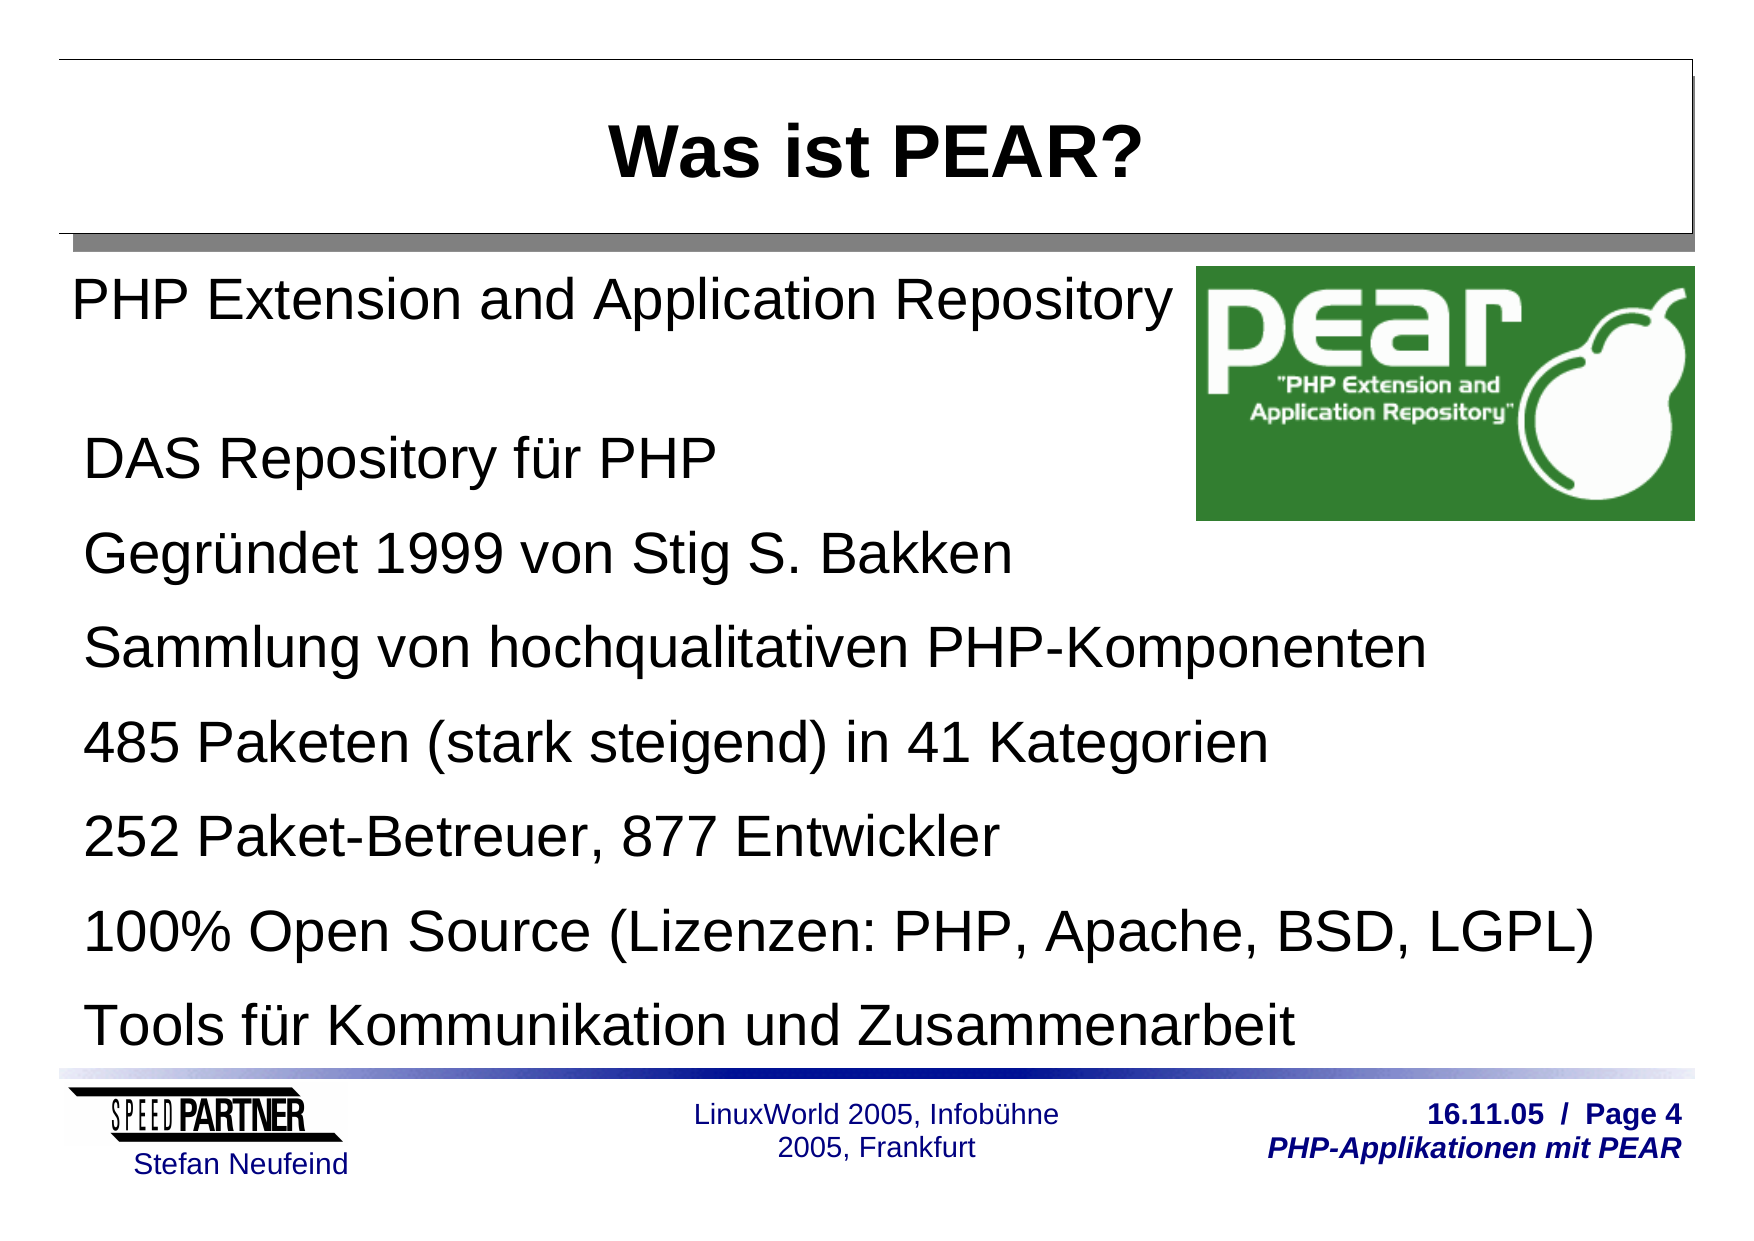

# Was ist PEAR?
PHP Extension and Application Repository
DAS Repository für PHP
Gegründet 1999 von Stig S. Bakken
Sammlung von hochqualitativen PHP-Komponenten
485 Paketen (stark steigend) in 41 Kategorien
252 Paket-Betreuer, 877 Entwickler
100% Open Source (Lizenzen: PHP, Apache, BSD, LGPL)
Tools für Kommunikation und Zusammenarbeit